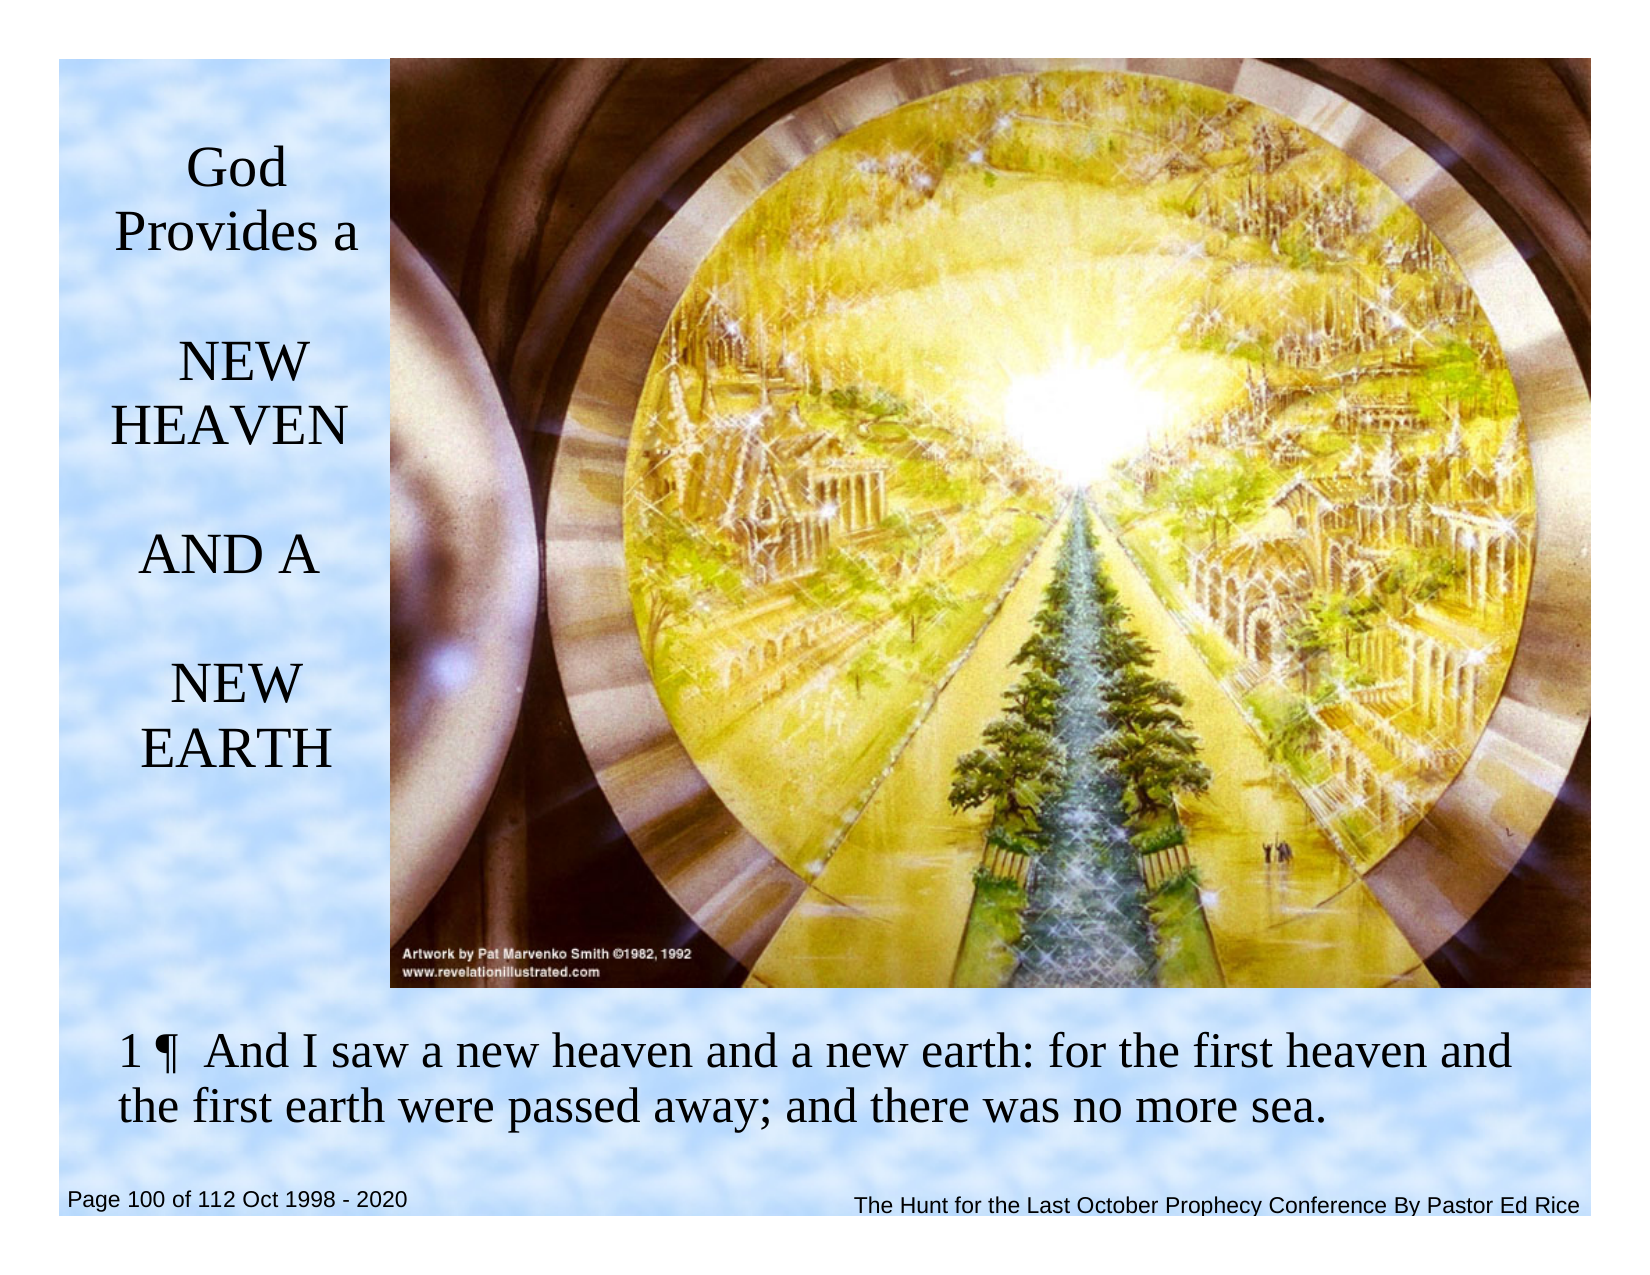

God Provides a
 NEW HEAVEN
AND A
NEW EARTH
1 ¶ And I saw a new heaven and a new earth: for the first heaven and the first earth were passed away; and there was no more sea.